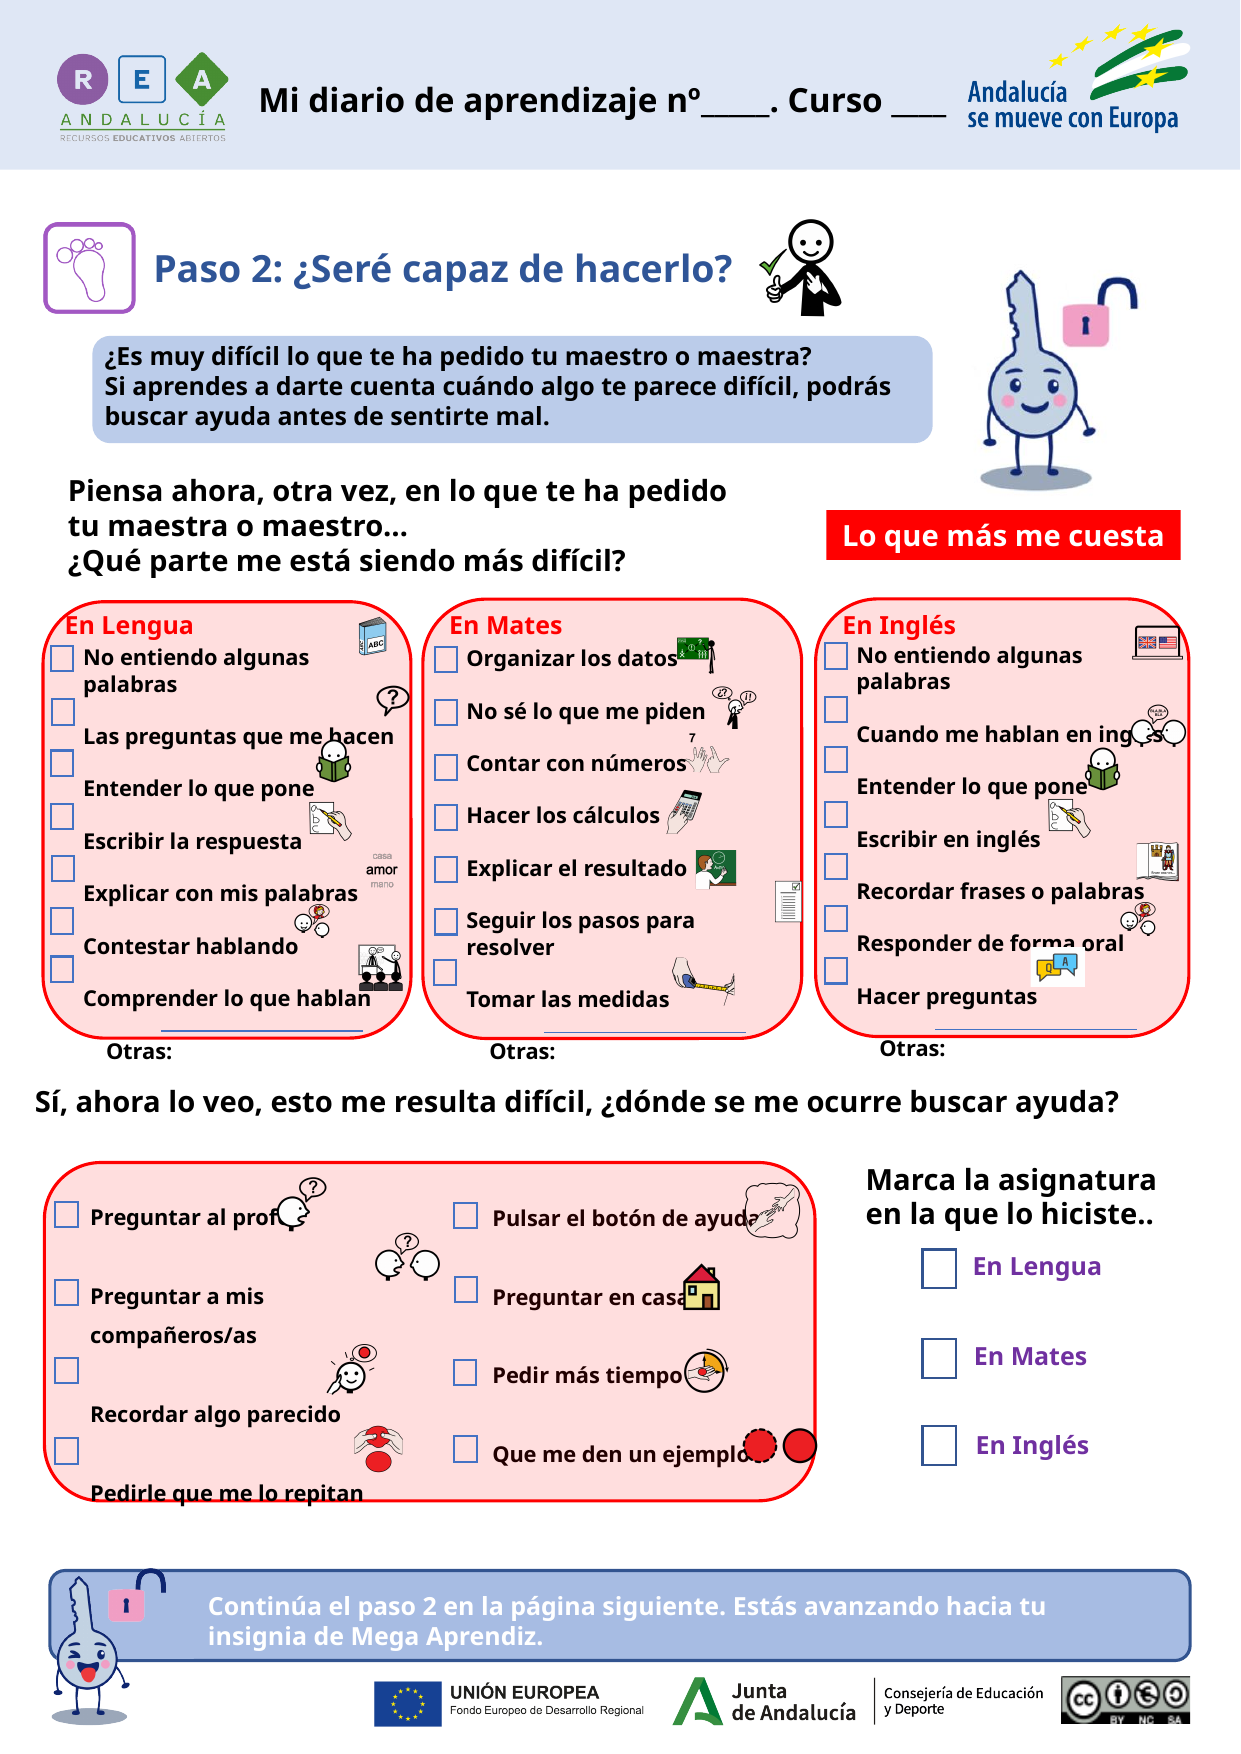

Mi diario de aprendizaje nº_____. Curso ____
Paso 2: ¿Seré capaz de hacerlo?
¿Es muy difícil lo que te ha pedido tu maestro o maestra?
Si aprendes a darte cuenta cuándo algo te parece difícil, podrás buscar ayuda antes de sentirte mal.
Piensa ahora, otra vez, en lo que te ha pedido
tu maestra o maestro…
¿Qué parte me está siendo más difícil?
Lo que más me cuesta
En Lengua
En Mates
En Inglés
No entiendo algunas palabras
Cuando me hablan en inglés
Entender lo que pone
Escribir en inglés
Recordar frases o palabras
Responder de forma oral
Hacer preguntas
 Otras:
No entiendo algunas palabras
Las preguntas que me hacen
Entender lo que pone
Escribir la respuesta
Explicar con mis palabras
Contestar hablando
Comprender lo que hablan
 Otras:
Organizar los datos
No sé lo que me piden
Contar con números
Hacer los cálculos
Explicar el resultado
Seguir los pasos para resolver
Tomar las medidas
 Otras:
Sí, ahora lo veo, esto me resulta difícil, ¿dónde se me ocurre buscar ayuda?
Marca la asignatura en la que lo hiciste..
Preguntar al profe
Preguntar a mis compañeros/as
Recordar algo parecido
Pedirle que me lo repitan
Pulsar el botón de ayuda
Preguntar en casa
Pedir más tiempo
Que me den un ejemplo
En Lengua
En Mates
En Inglés
Continúa el paso 2 en la página siguiente. Estás avanzando hacia tu insignia de Mega Aprendiz.